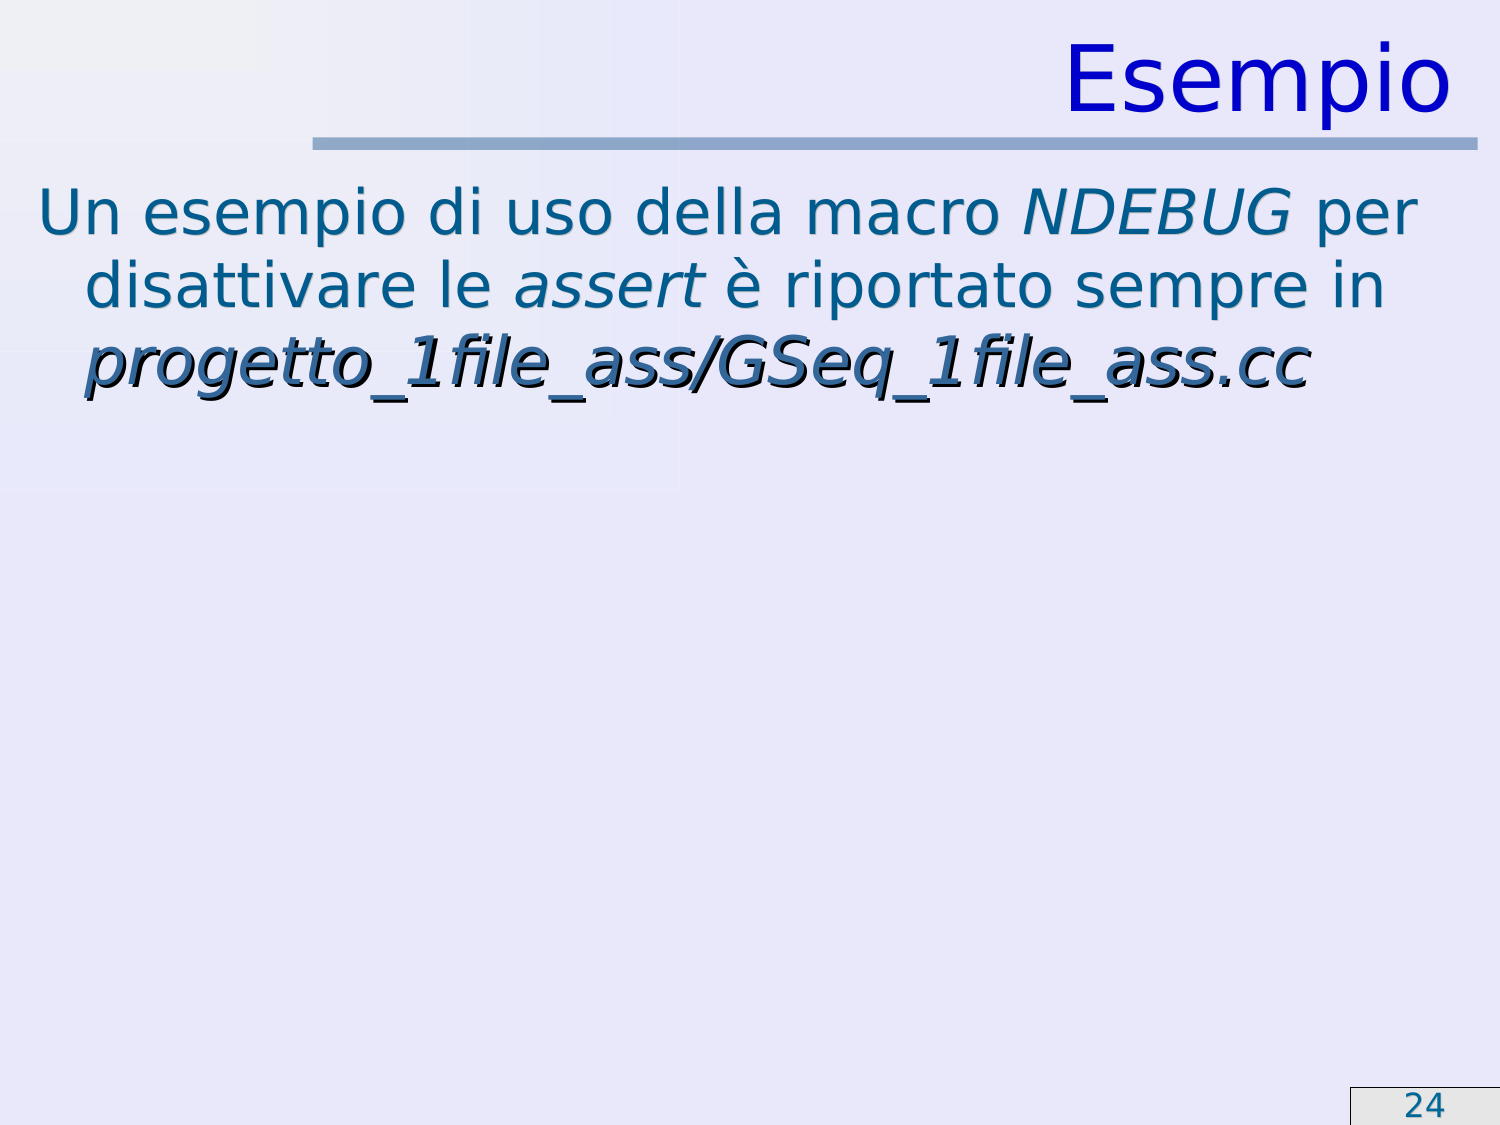

# Esempio
Un esempio di uso della macro NDEBUG per disattivare le assert è riportato sempre in
progetto_1file_ass/GSeq_1file_ass.cc